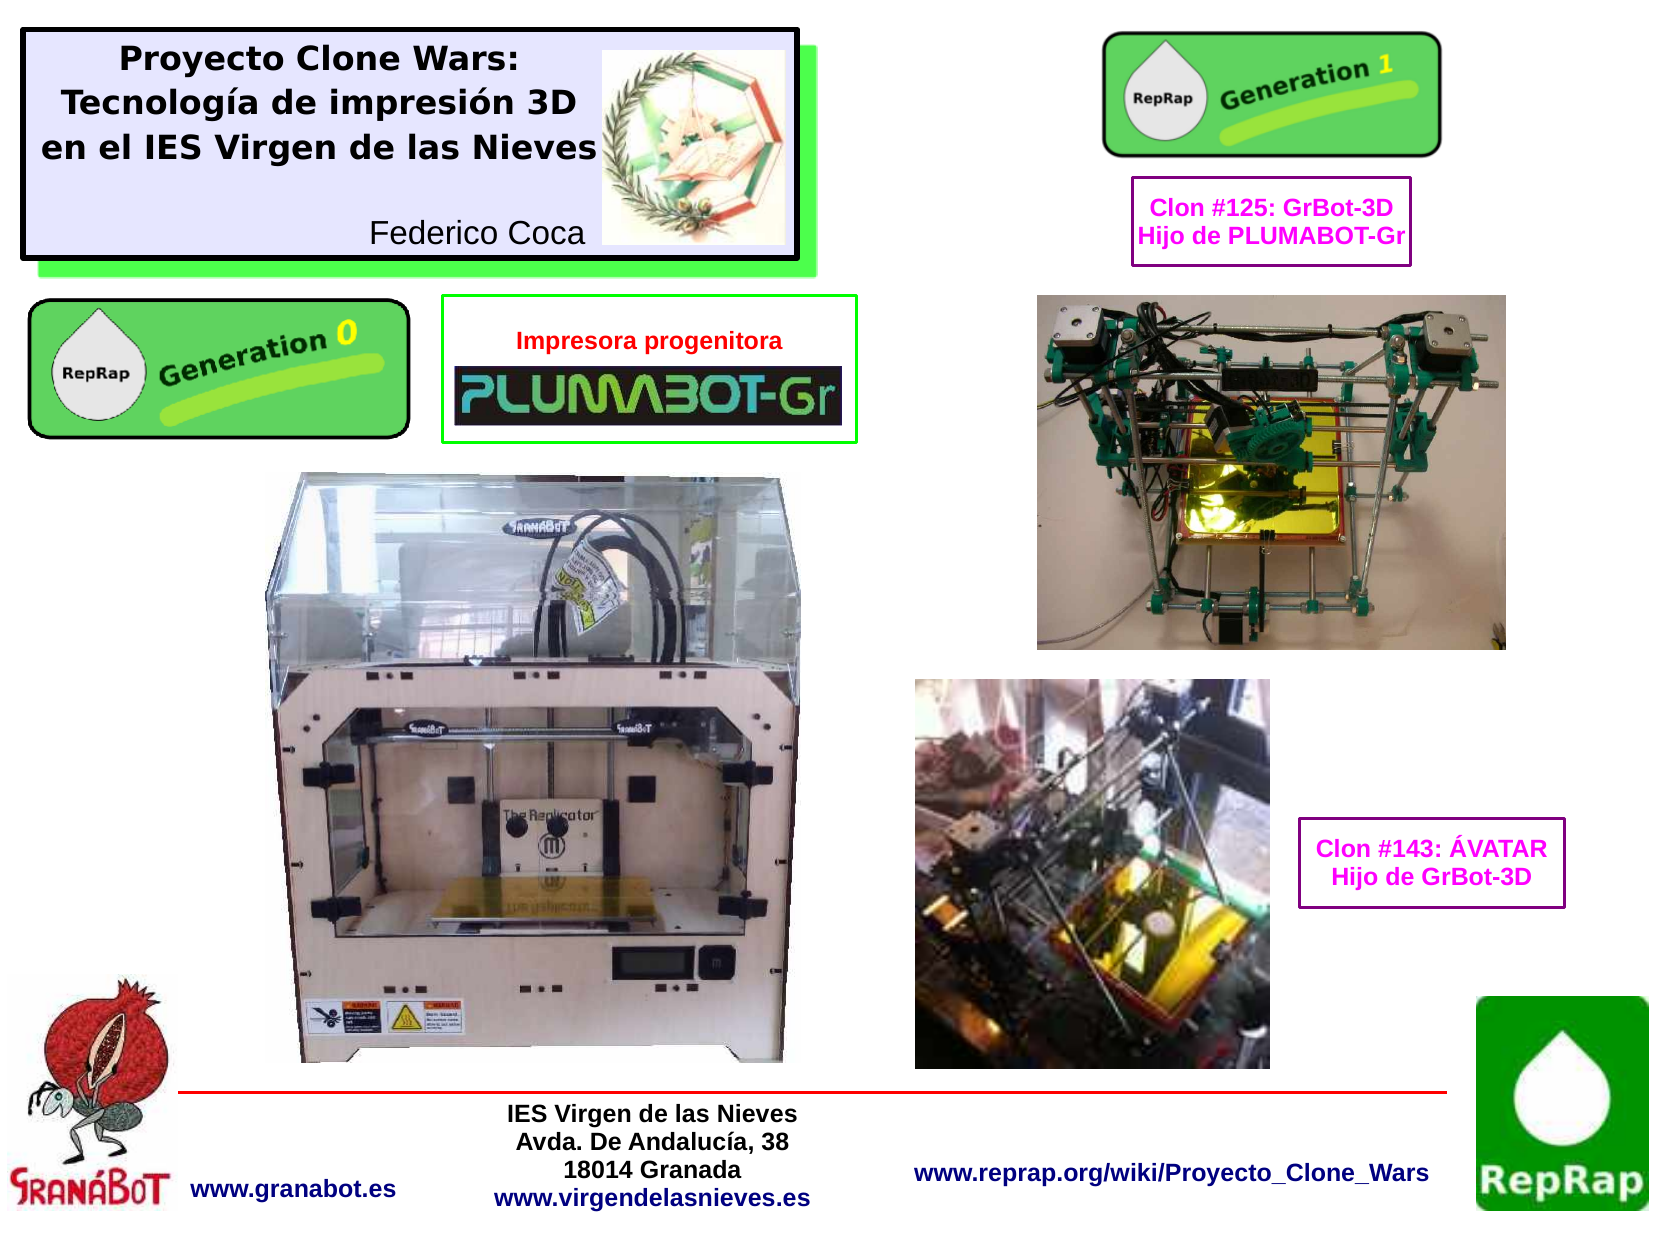

Proyecto Clone Wars:
Tecnología de impresión 3D
en el IES Virgen de las Nieves
Clon #125: GrBot-3D
Hijo de PLUMABOT-Gr
Federico Coca
Impresora progenitora
Clon #143: ÁVATAR
Hijo de GrBot-3D
IES Virgen de las Nieves
Avda. De Andalucía, 38
18014 Granada
www.virgendelasnieves.es
www.reprap.org/wiki/Proyecto_Clone_Wars
www.granabot.es